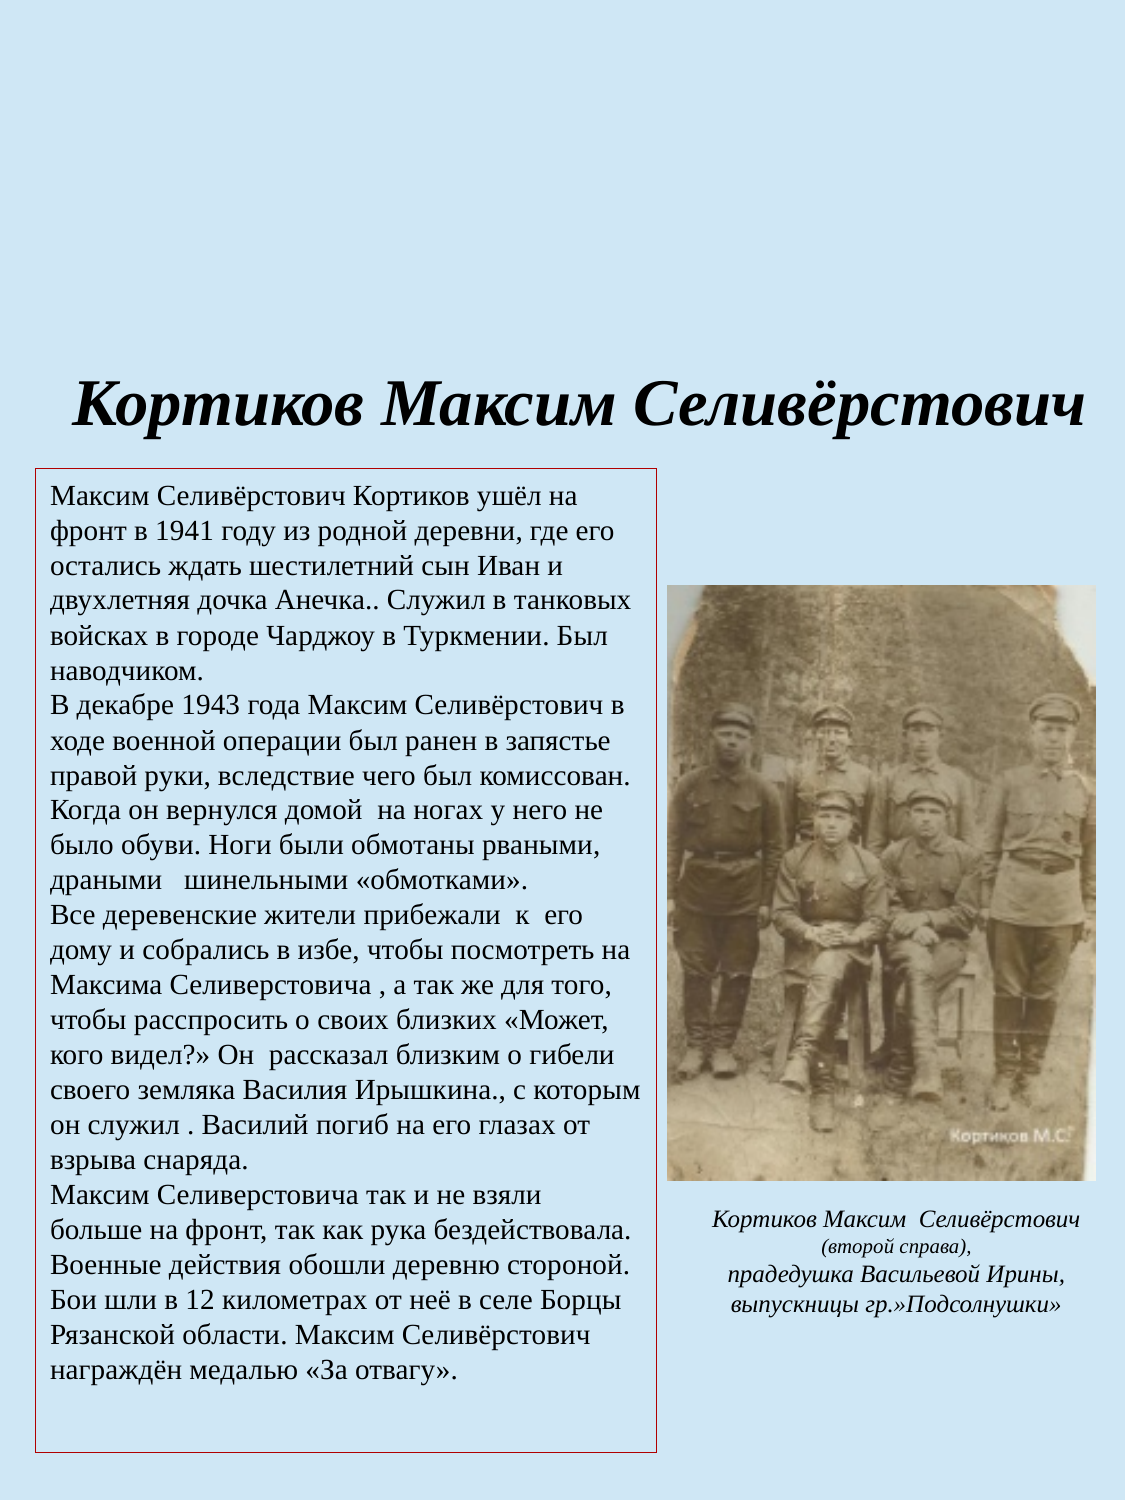

# Кортиков Максим Селивёрстович
Максим Селивёрстович Кортиков ушёл на фронт в 1941 году из родной деревни, где его остались ждать шестилетний сын Иван и двухлетняя дочка Анечка.. Служил в танковых войсках в городе Чарджоу в Туркмении. Был наводчиком.
В декабре 1943 года Максим Селивёрстович в ходе военной операции был ранен в запястье правой руки, вследствие чего был комиссован.
Когда он вернулся домой на ногах у него не было обуви. Ноги были обмотаны рваными, драными шинельными «обмотками».
Все деревенские жители прибежали к его дому и собрались в избе, чтобы посмотреть на Максима Селиверстовича , а так же для того, чтобы расспросить о своих близких «Может, кого видел?» Он рассказал близким о гибели своего земляка Василия Ирышкина., с которым он служил . Василий погиб на его глазах от взрыва снаряда.
Максим Селиверстовича так и не взяли больше на фронт, так как рука бездействовала. Военные действия обошли деревню стороной. Бои шли в 12 километрах от неё в селе Борцы Рязанской области. Максим Селивёрстович награждён медалью «За отвагу».
Кортиков Максим Селивёрстович
(второй справа),
прадедушка Васильевой Ирины, выпускницы гр.»Подсолнушки»